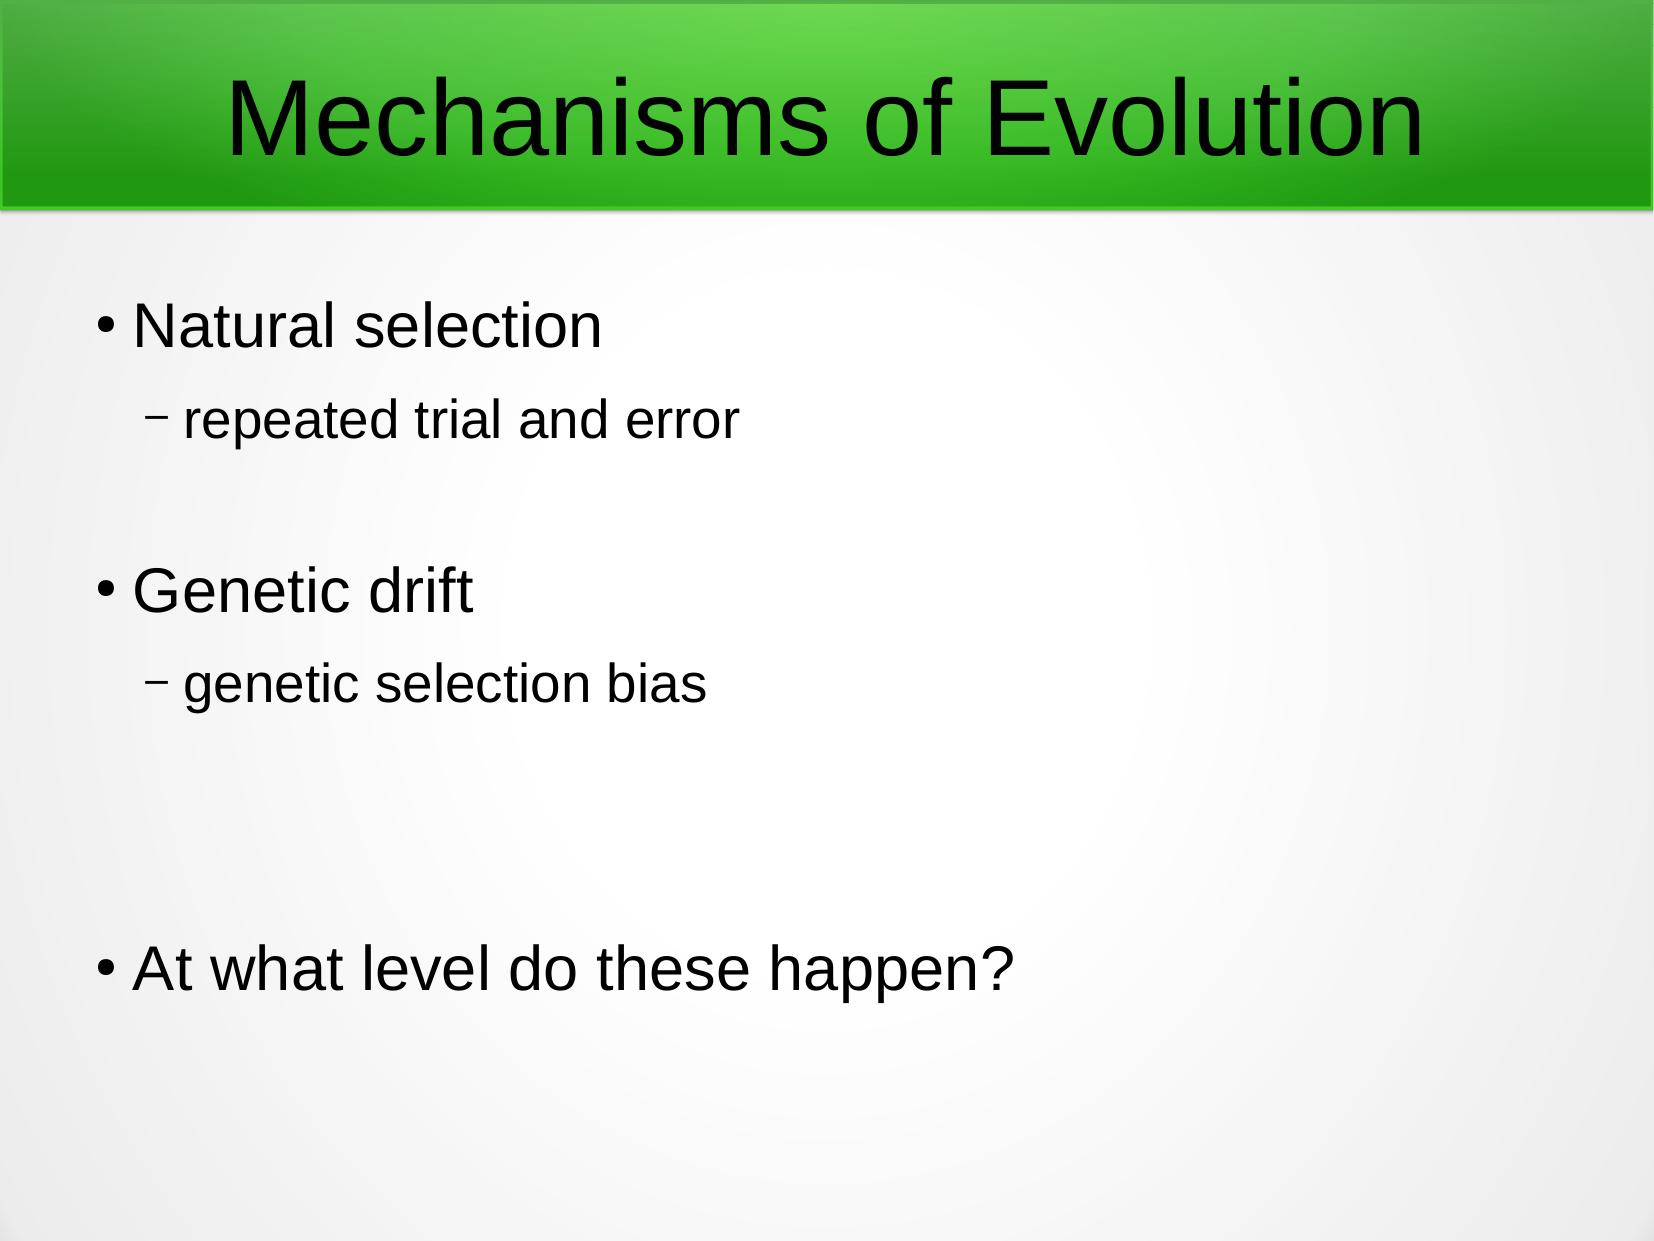

# Mechanisms of Evolution
Natural selection
repeated trial and error
Genetic drift
genetic selection bias
At what level do these happen?